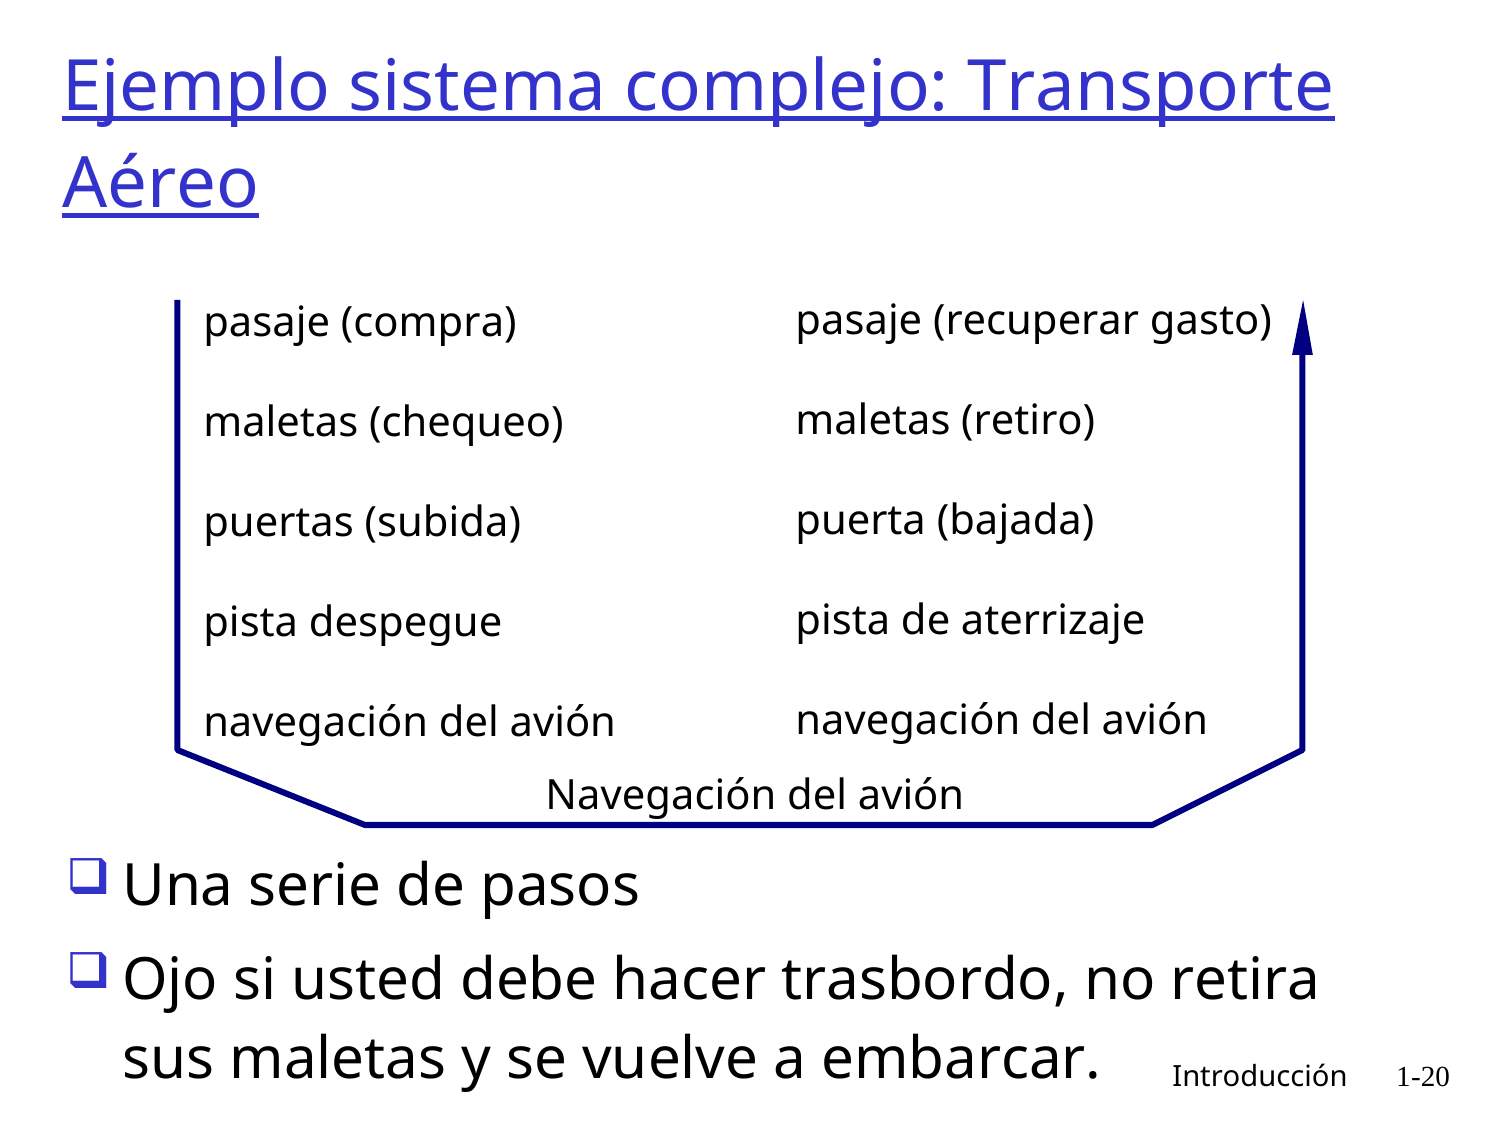

# Ejemplo sistema complejo: Transporte Aéreo
pasaje (recuperar gasto)
maletas (retiro)
puerta (bajada)
pista de aterrizaje
navegación del avión
pasaje (compra)
maletas (chequeo)
puertas (subida)
pista despegue
navegación del avión
Navegación del avión
Una serie de pasos
Ojo si usted debe hacer trasbordo, no retira sus maletas y se vuelve a embarcar.
 Introducción